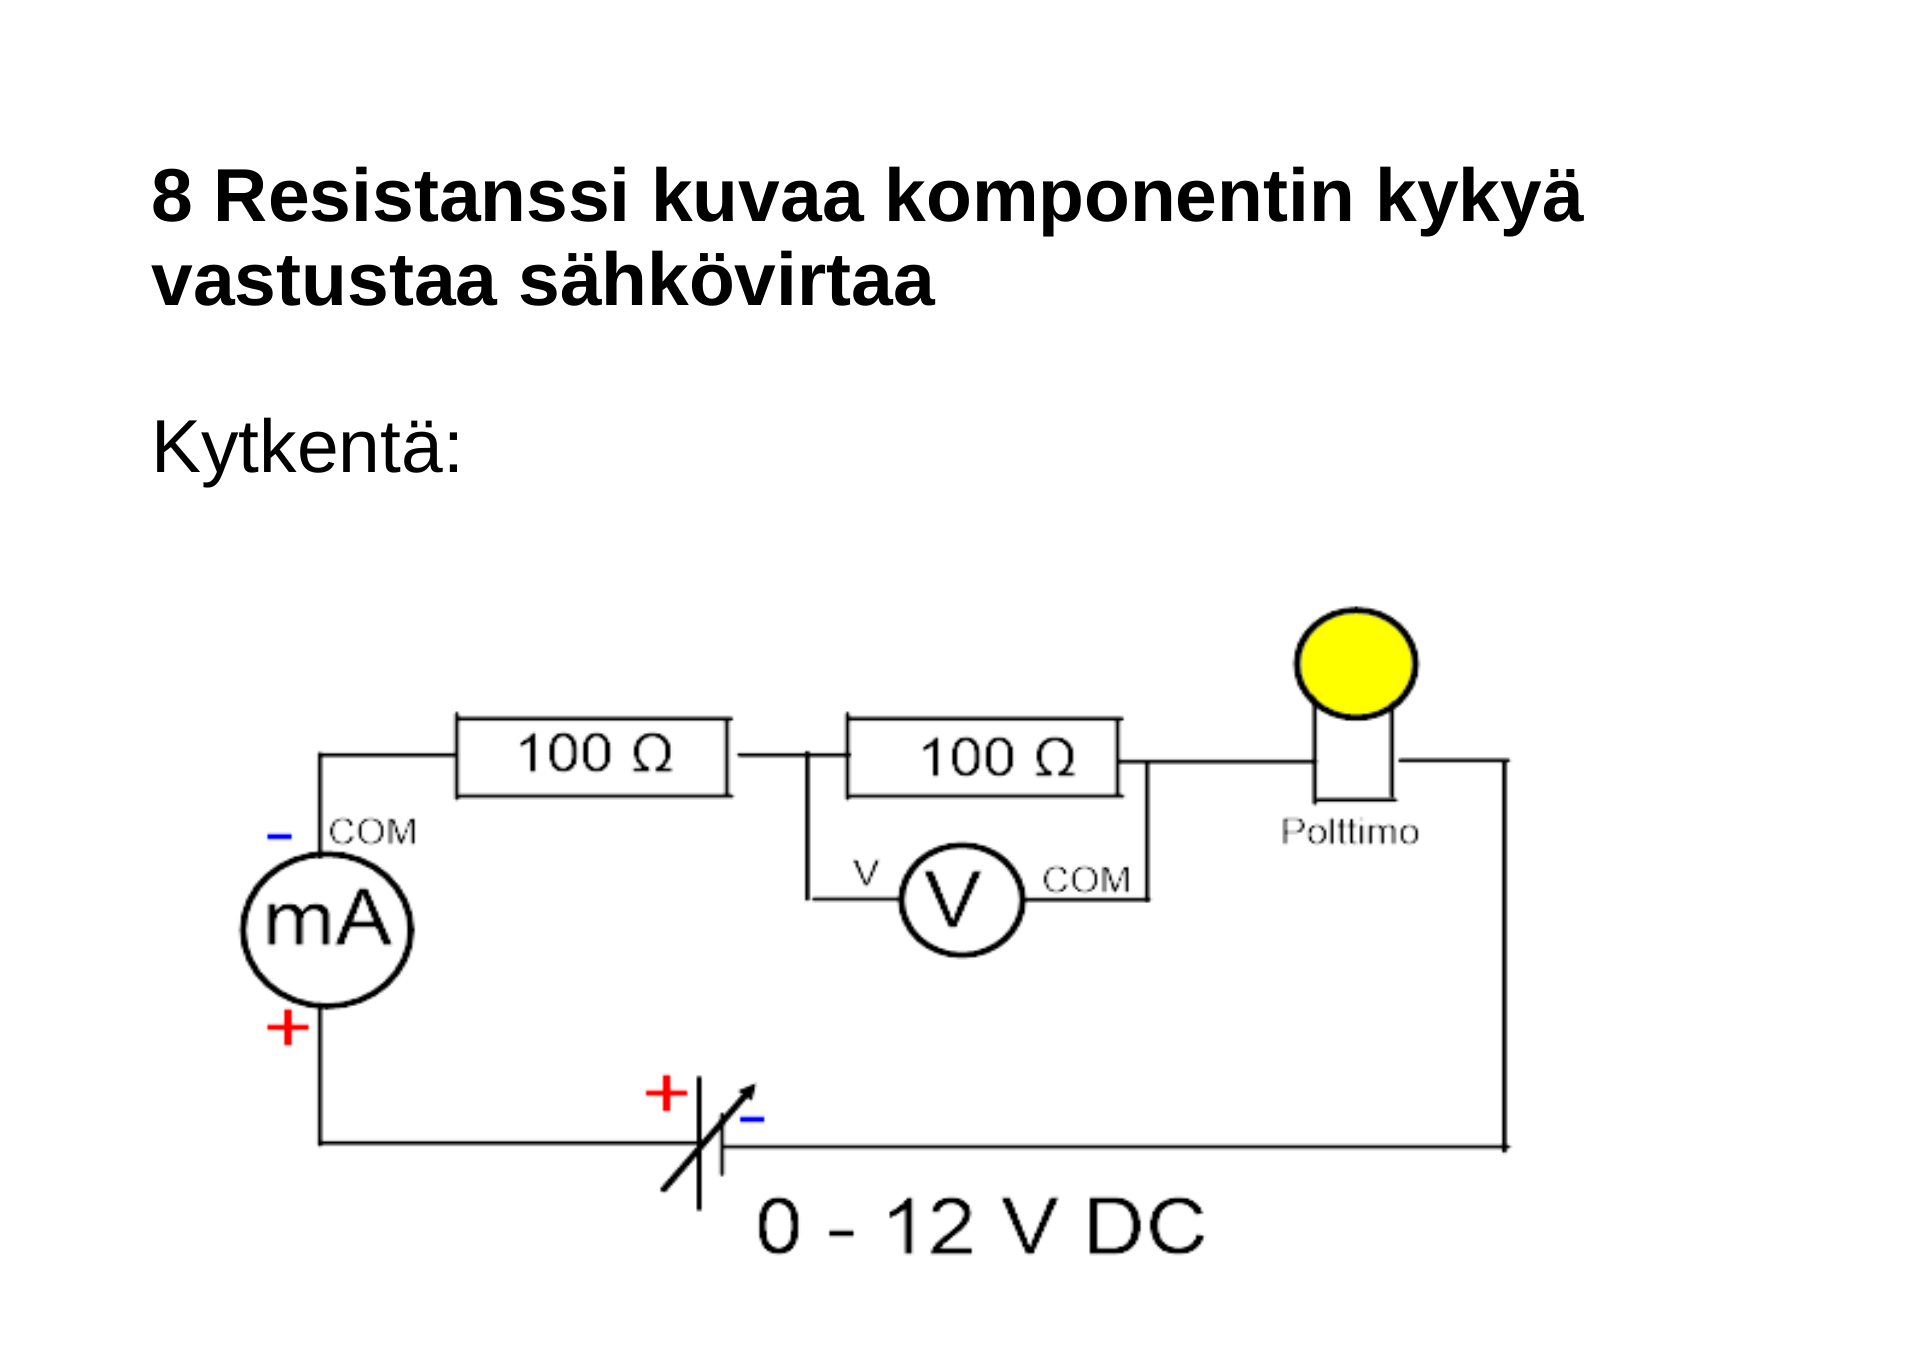

8 Resistanssi kuvaa komponentin kykyä vastustaa sähkövirtaa
Kytkentä: